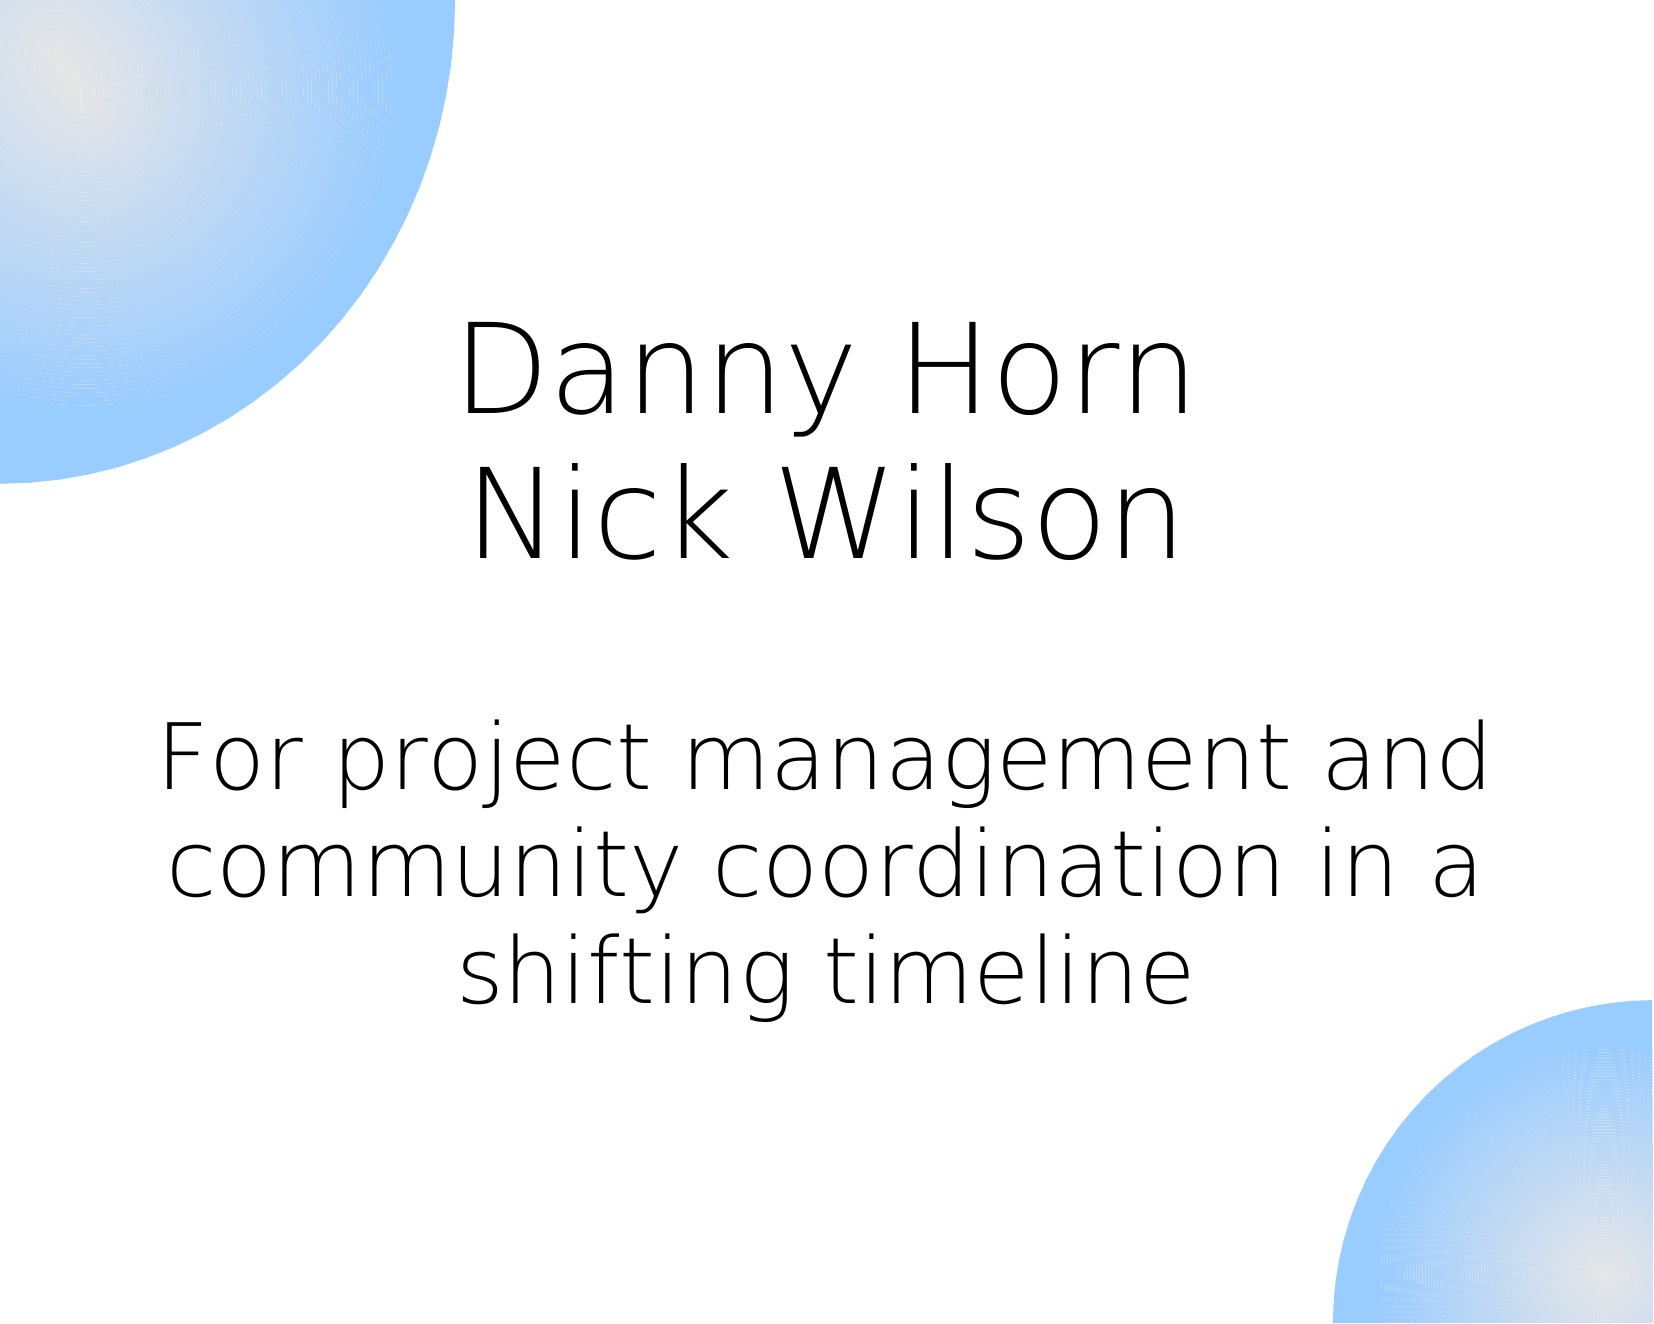

# Danny Horn
Nick Wilson
For project management and community coordination in a shifting timeline